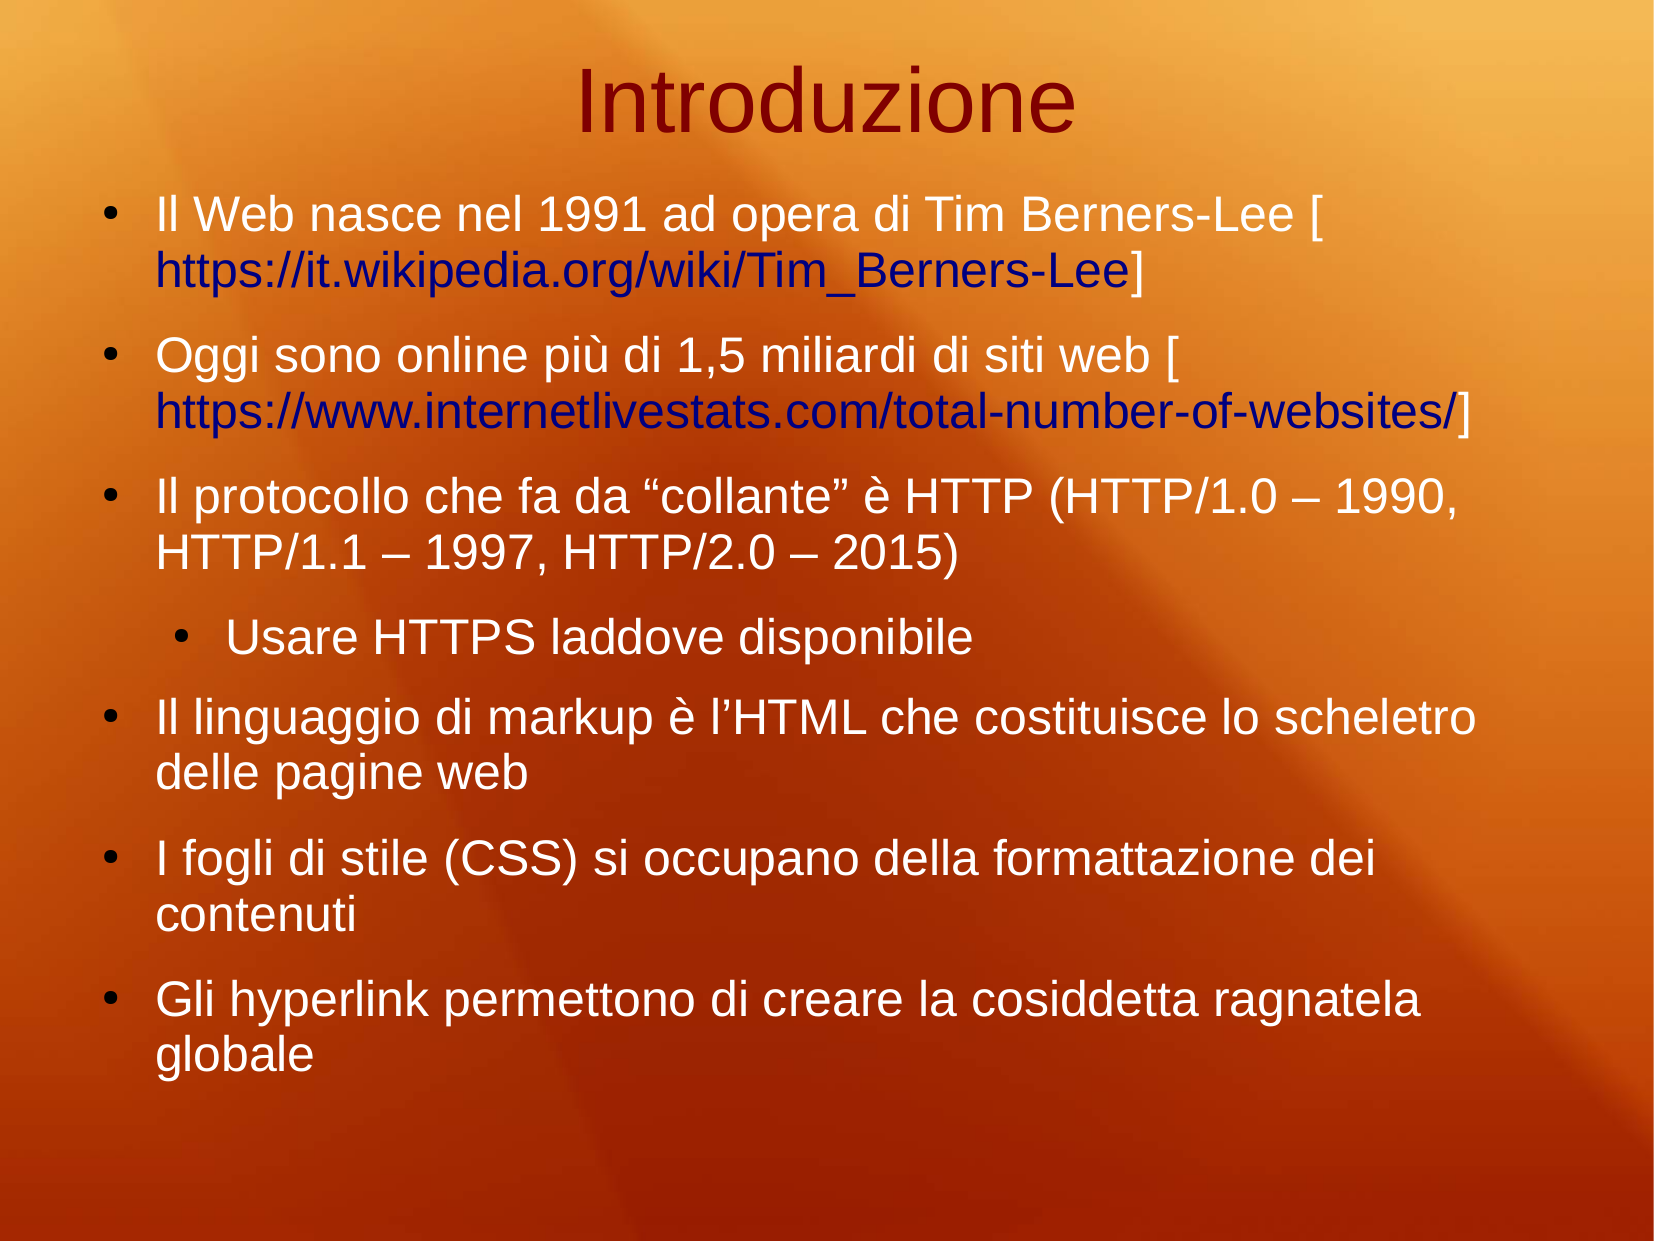

# Introduzione
Il Web nasce nel 1991 ad opera di Tim Berners-Lee [https://it.wikipedia.org/wiki/Tim_Berners-Lee]
Oggi sono online più di 1,5 miliardi di siti web [https://www.internetlivestats.com/total-number-of-websites/]
Il protocollo che fa da “collante” è HTTP (HTTP/1.0 – 1990, HTTP/1.1 – 1997, HTTP/2.0 – 2015)
Usare HTTPS laddove disponibile
Il linguaggio di markup è l’HTML che costituisce lo scheletro delle pagine web
I fogli di stile (CSS) si occupano della formattazione dei contenuti
Gli hyperlink permettono di creare la cosiddetta ragnatela globale